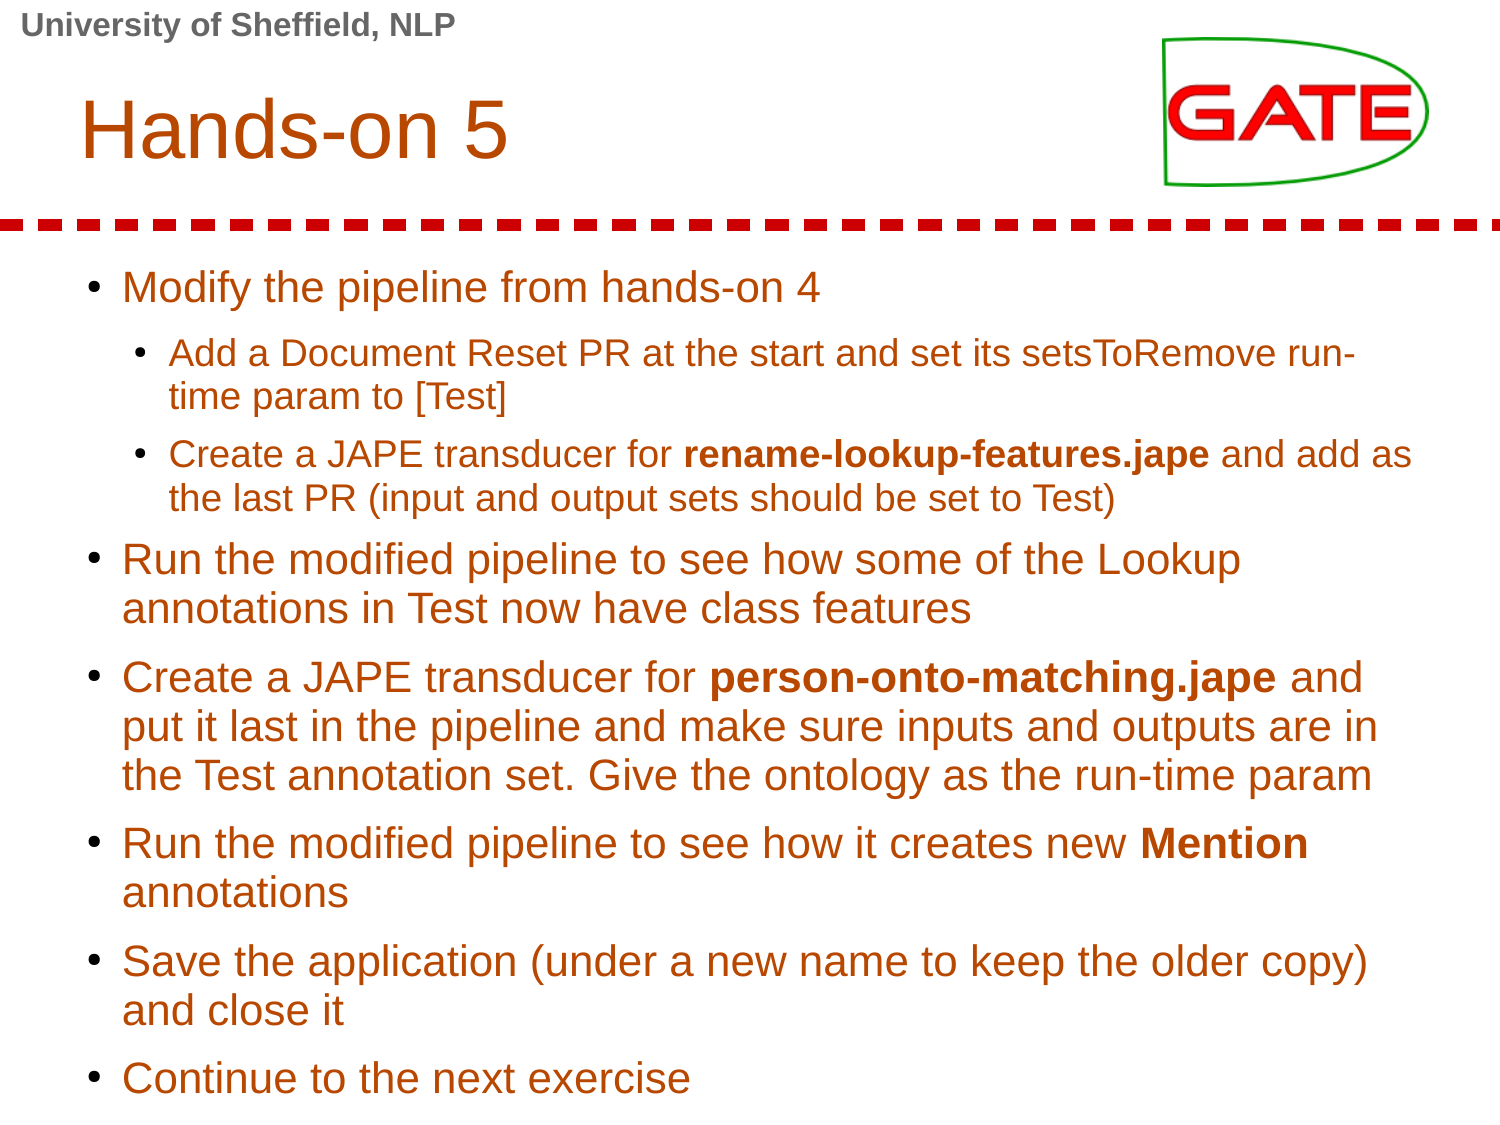

# Hands-on 5
Modify the pipeline from hands-on 4
Add a Document Reset PR at the start and set its setsToRemove run-time param to [Test]
Create a JAPE transducer for rename-lookup-features.jape and add as the last PR (input and output sets should be set to Test)
Run the modified pipeline to see how some of the Lookup annotations in Test now have class features
Create a JAPE transducer for person-onto-matching.jape and put it last in the pipeline and make sure inputs and outputs are in the Test annotation set. Give the ontology as the run-time param
Run the modified pipeline to see how it creates new Mention annotations
Save the application (under a new name to keep the older copy) and close it
Continue to the next exercise